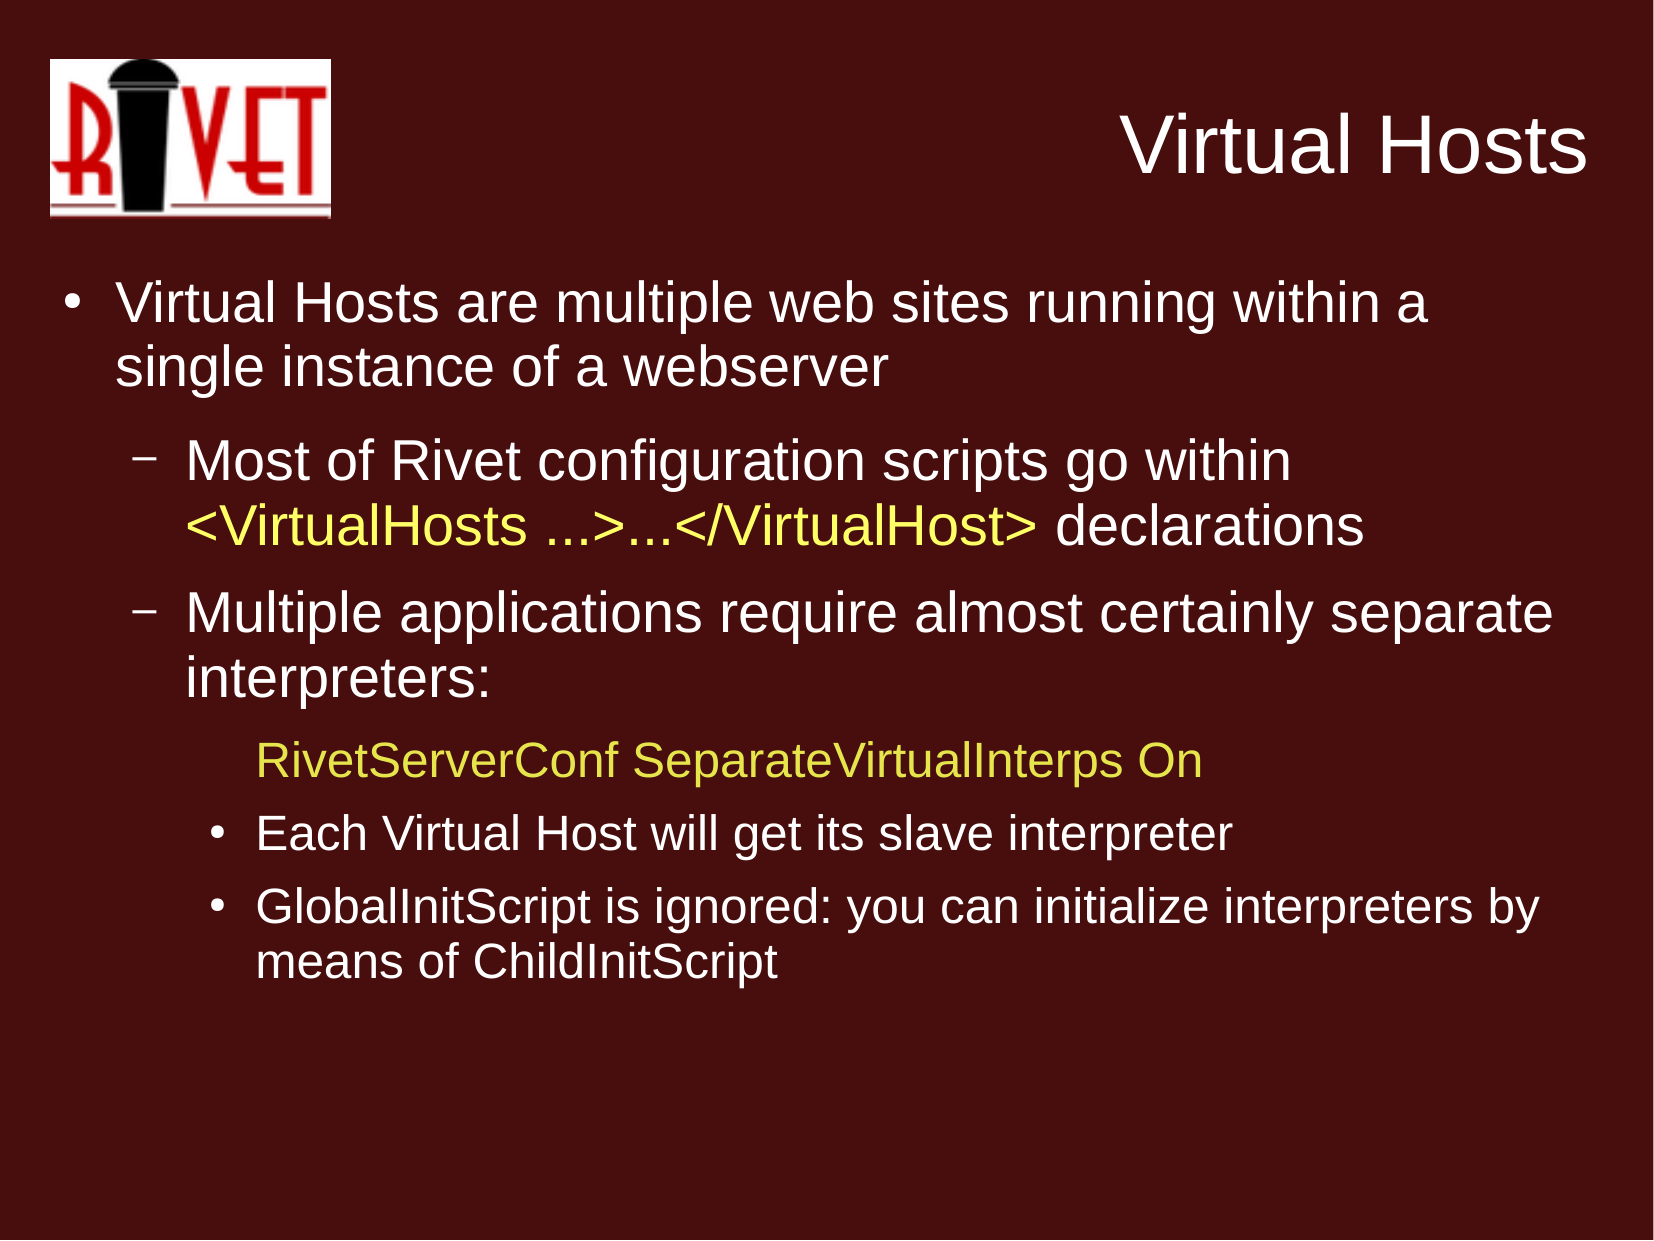

# Virtual Hosts
Virtual Hosts are multiple web sites running within a single instance of a webserver
Most of Rivet configuration scripts go within <VirtualHosts ...>...</VirtualHost> declarations
Multiple applications require almost certainly separate interpreters:
RivetServerConf SeparateVirtualInterps On
Each Virtual Host will get its slave interpreter
GlobalInitScript is ignored: you can initialize interpreters by means of ChildInitScript